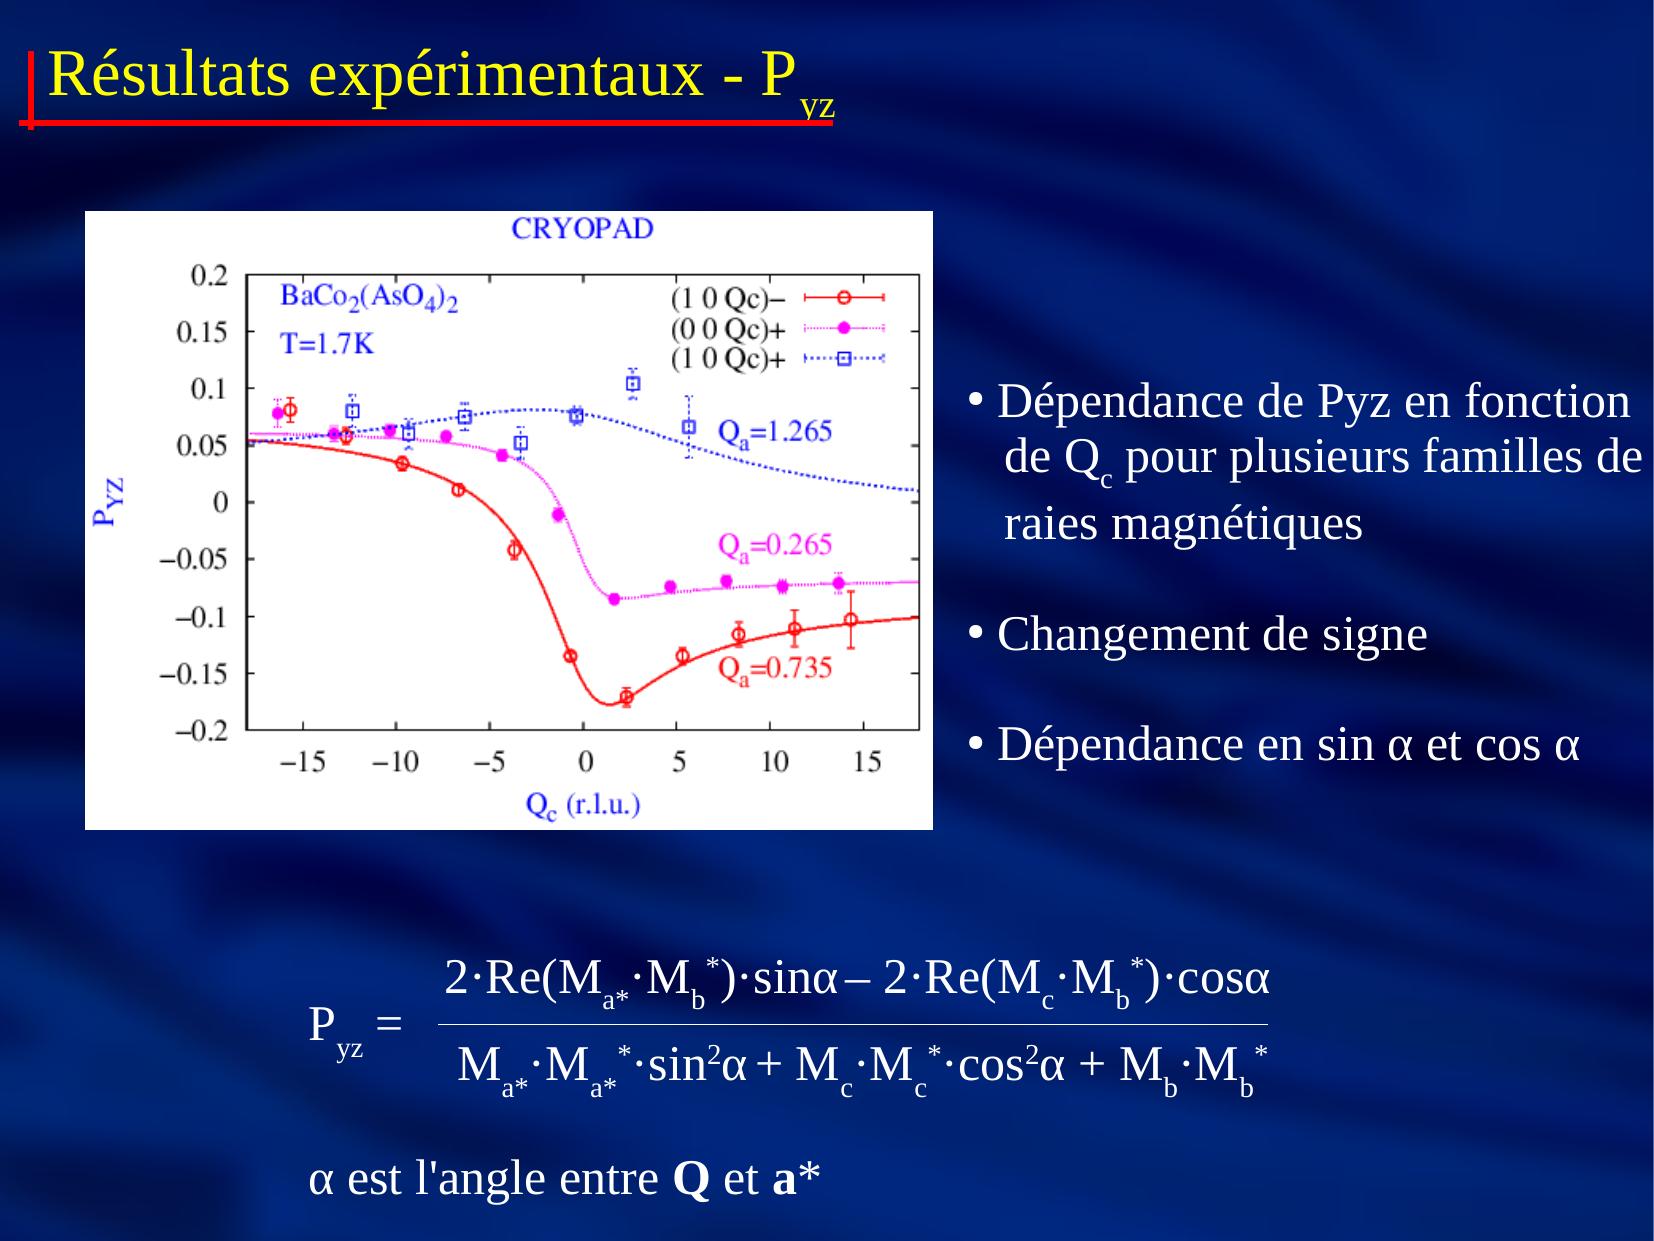

Résultats expérimentaux - Pyz
 Dépendance de Pyz en fonction
 de Qc pour plusieurs familles de
 raies magnétiques
 Changement de signe
 Dépendance en sin α et cos α
2·Re(Ma*·Mb*)·sinα – 2·Re(Mc·Mb*)·cosα
Pyz =
Ma*·Ma**·sin2α + Mc·Mc*·cos2α + Mb·Mb*
α est l'angle entre Q et a*